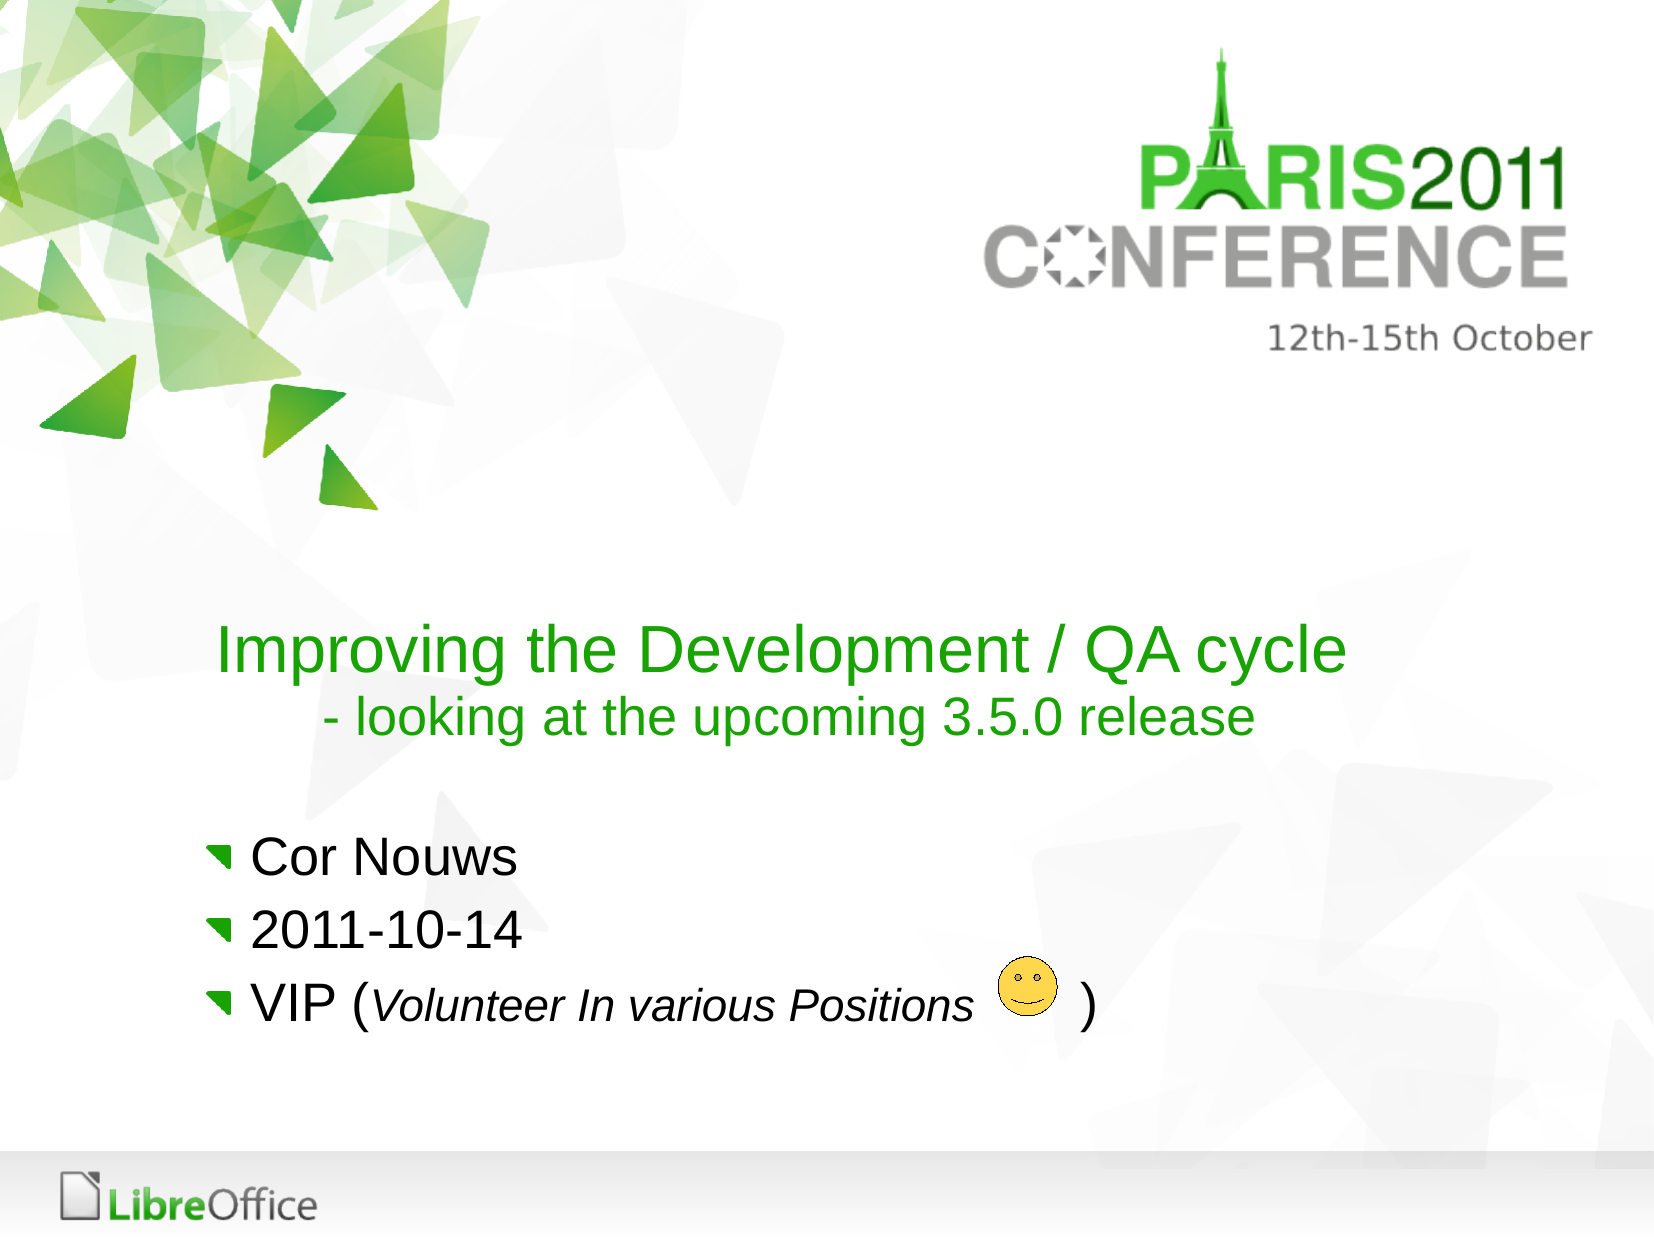

# Improving the Development / QA cycle - looking at the upcoming 3.5.0 release
Cor Nouws
2011-10-14
VIP (Volunteer In various Positions )